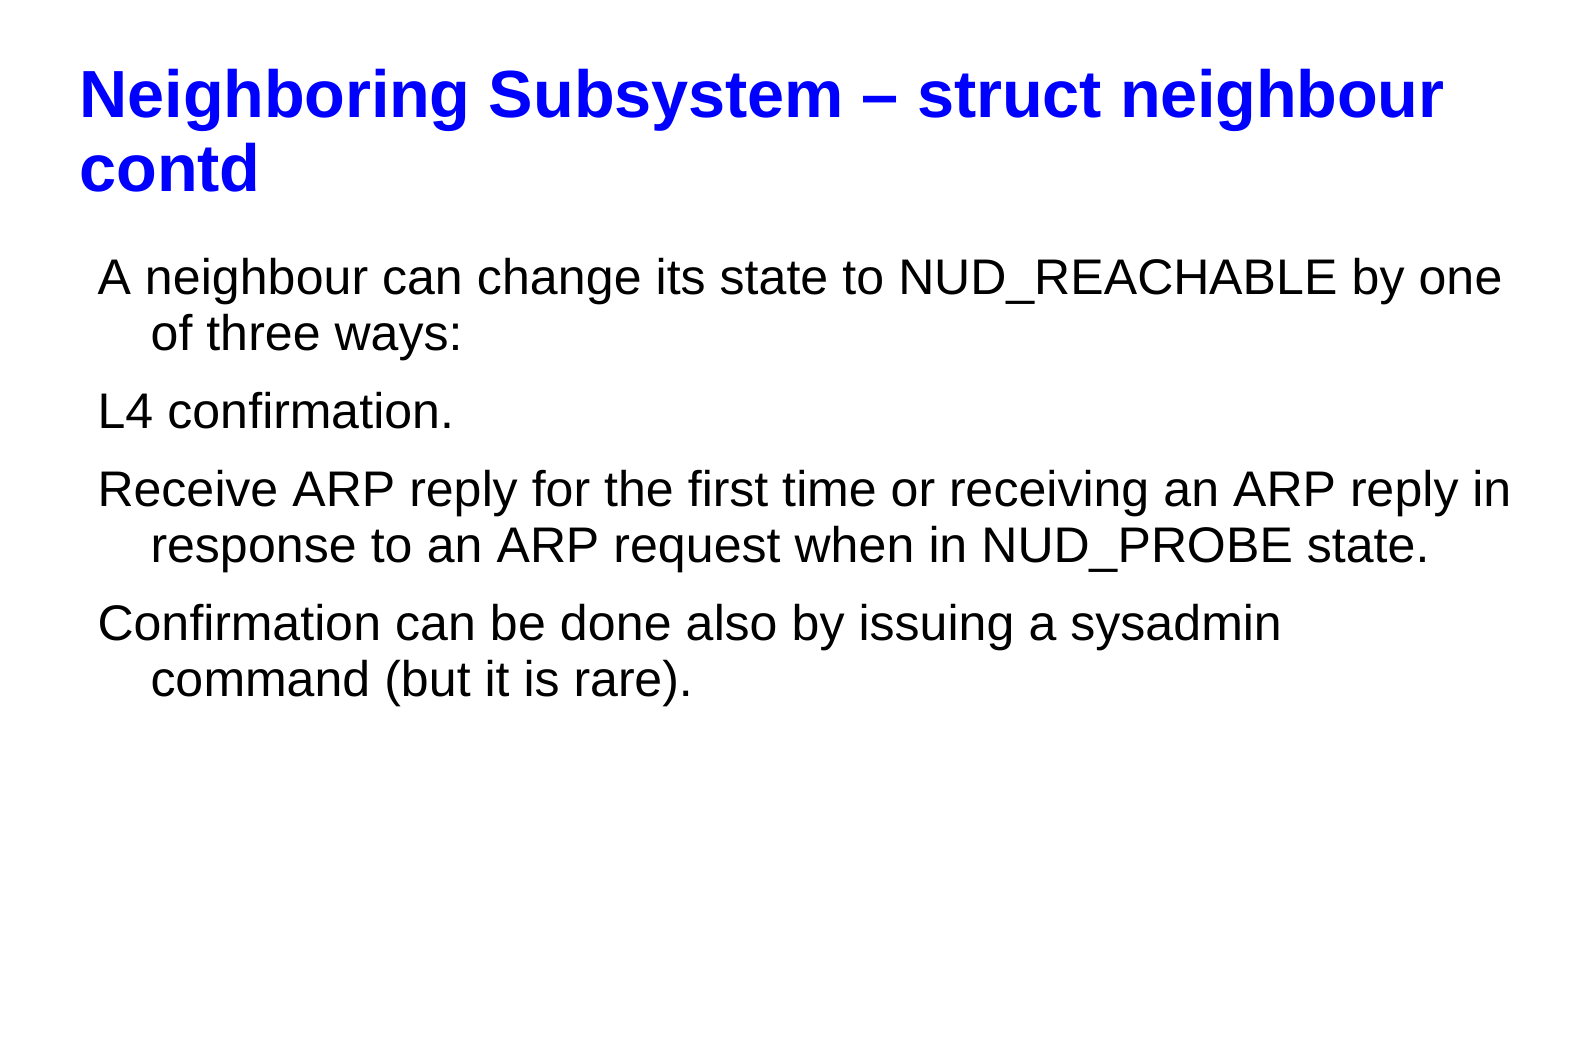

# Neighboring Subsystem – struct neighbour contd
A neighbour can change its state to NUD_REACHABLE by one of three ways:
L4 confirmation.
Receive ARP reply for the first time or receiving an ARP reply in response to an ARP request when in NUD_PROBE state.
Confirmation can be done also by issuing a sysadmin command (but it is rare).